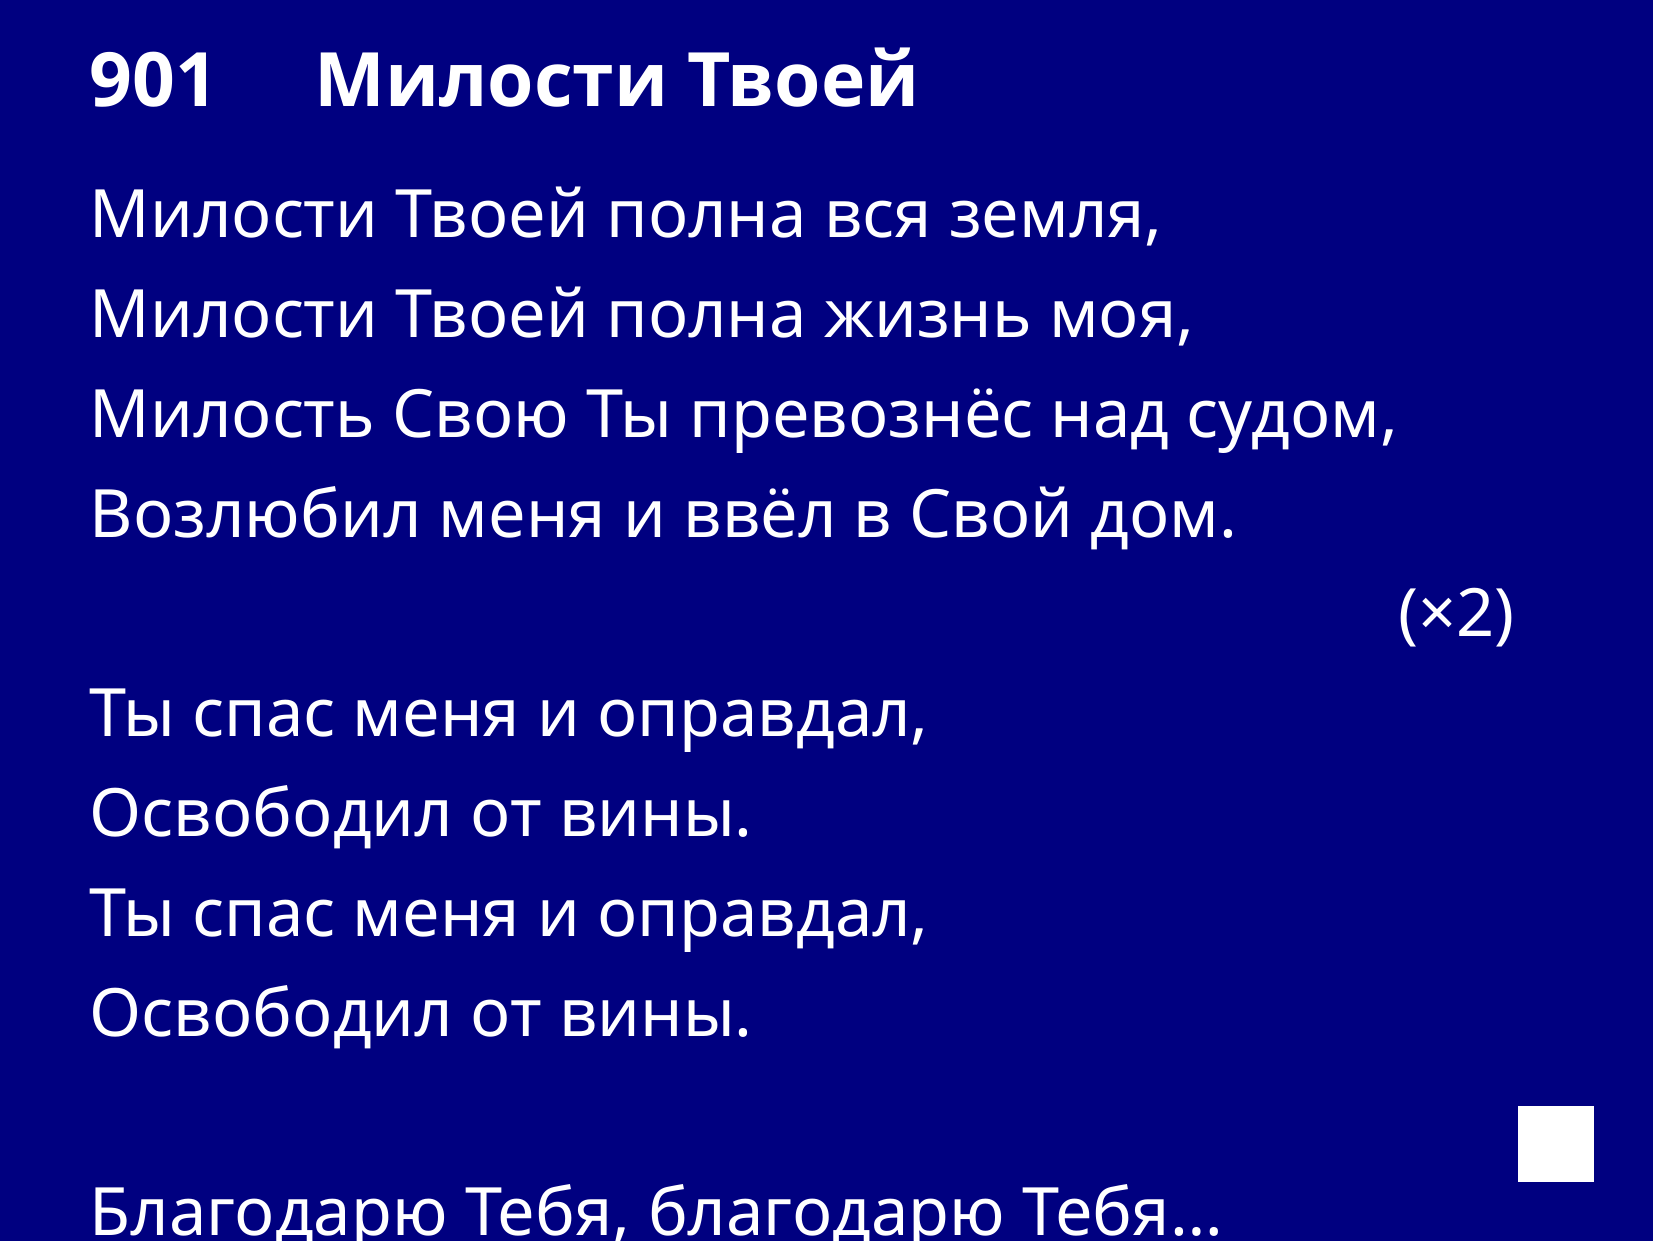

901	Милости Твоей
Милости Твоей полна вся земля,
Милости Твоей полна жизнь моя,
Милость Свою Ты превознёс над судом,
Возлюбил меня и ввёл в Свой дом.
			(×2)
Ты спас меня и оправдал,
Освободил от вины.
Ты спас меня и оправдал,
Освободил от вины.
Благодарю Тебя, благодарю Тебя…